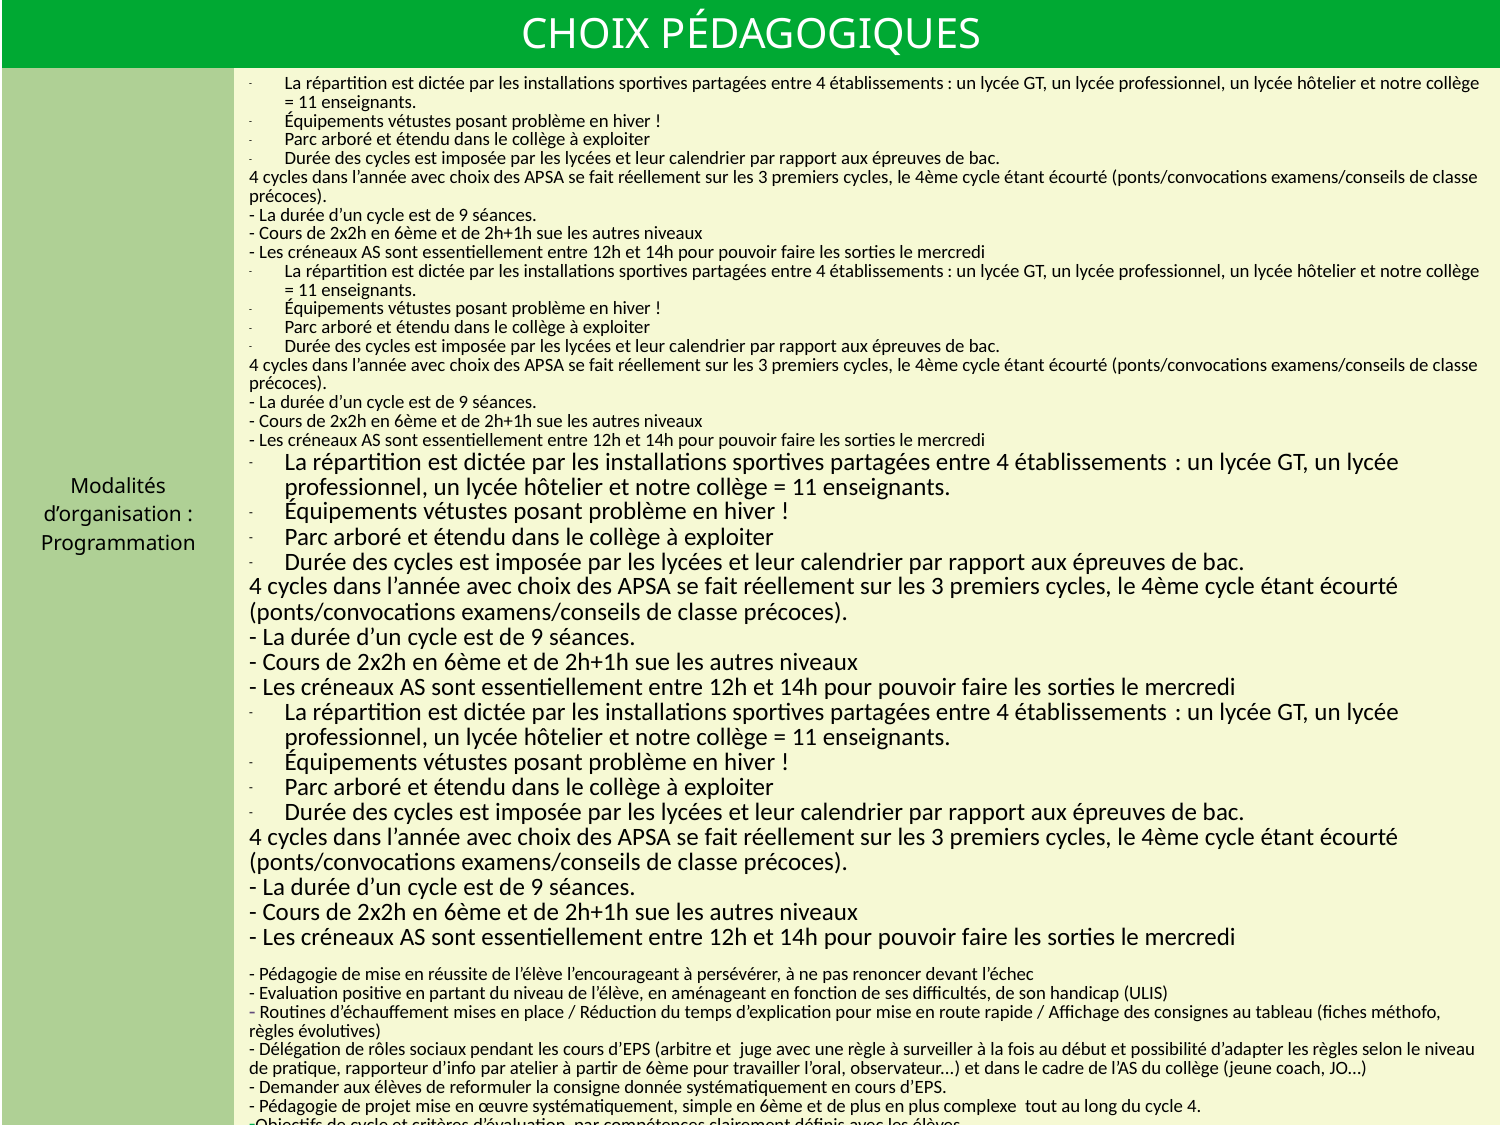

| CHOIX PÉDAGOGIQUES | | | | | |
| --- | --- | --- | --- | --- | --- |
| Modalités d’organisation : Programmation | La répartition est dictée par les installations sportives partagées entre 4 établissements : un lycée GT, un lycée professionnel, un lycée hôtelier et notre collège = 11 enseignants. Équipements vétustes posant problème en hiver ! Parc arboré et étendu dans le collège à exploiter Durée des cycles est imposée par les lycées et leur calendrier par rapport aux épreuves de bac. 4 cycles dans l’année avec choix des APSA se fait réellement sur les 3 premiers cycles, le 4ème cycle étant écourté (ponts/convocations examens/conseils de classe précoces). - La durée d’un cycle est de 9 séances. - Cours de 2x2h en 6ème et de 2h+1h sue les autres niveaux - Les créneaux AS sont essentiellement entre 12h et 14h pour pouvoir faire les sorties le mercredi La répartition est dictée par les installations sportives partagées entre 4 établissements : un lycée GT, un lycée professionnel, un lycée hôtelier et notre collège = 11 enseignants. Équipements vétustes posant problème en hiver ! Parc arboré et étendu dans le collège à exploiter Durée des cycles est imposée par les lycées et leur calendrier par rapport aux épreuves de bac. 4 cycles dans l’année avec choix des APSA se fait réellement sur les 3 premiers cycles, le 4ème cycle étant écourté (ponts/convocations examens/conseils de classe précoces). - La durée d’un cycle est de 9 séances. - Cours de 2x2h en 6ème et de 2h+1h sue les autres niveaux - Les créneaux AS sont essentiellement entre 12h et 14h pour pouvoir faire les sorties le mercredi La répartition est dictée par les installations sportives partagées entre 4 établissements : un lycée GT, un lycée professionnel, un lycée hôtelier et notre collège = 11 enseignants. Équipements vétustes posant problème en hiver ! Parc arboré et étendu dans le collège à exploiter Durée des cycles est imposée par les lycées et leur calendrier par rapport aux épreuves de bac. 4 cycles dans l’année avec choix des APSA se fait réellement sur les 3 premiers cycles, le 4ème cycle étant écourté (ponts/convocations examens/conseils de classe précoces). - La durée d’un cycle est de 9 séances. - Cours de 2x2h en 6ème et de 2h+1h sue les autres niveaux - Les créneaux AS sont essentiellement entre 12h et 14h pour pouvoir faire les sorties le mercredi La répartition est dictée par les installations sportives partagées entre 4 établissements : un lycée GT, un lycée professionnel, un lycée hôtelier et notre collège = 11 enseignants. Équipements vétustes posant problème en hiver ! Parc arboré et étendu dans le collège à exploiter Durée des cycles est imposée par les lycées et leur calendrier par rapport aux épreuves de bac. 4 cycles dans l’année avec choix des APSA se fait réellement sur les 3 premiers cycles, le 4ème cycle étant écourté (ponts/convocations examens/conseils de classe précoces). - La durée d’un cycle est de 9 séances. - Cours de 2x2h en 6ème et de 2h+1h sue les autres niveaux - Les créneaux AS sont essentiellement entre 12h et 14h pour pouvoir faire les sorties le mercredi | | | | |
| Stratégies d’enseignement | - Pédagogie de mise en réussite de l’élève l’encourageant à persévérer, à ne pas renoncer devant l’échec - Evaluation positive en partant du niveau de l’élève, en aménageant en fonction de ses difficultés, de son handicap (ULIS) Routines d’échauffement mises en place / Réduction du temps d’explication pour mise en route rapide / Affichage des consignes au tableau (fiches méthofo, règles évolutives) - Délégation de rôles sociaux pendant les cours d’EPS (arbitre et juge avec une règle à surveiller à la fois au début et possibilité d’adapter les règles selon le niveau de pratique, rapporteur d’info par atelier à partir de 6ème pour travailler l’oral, observateur...) et dans le cadre de l’AS du collège (jeune coach, JO…) - Demander aux élèves de reformuler la consigne donnée systématiquement en cours d’EPS. - Pédagogie de projet mise en œuvre systématiquement, simple en 6ème et de plus en plus complexe tout au long du cycle 4. Objectifs de cycle et critères d’évaluation par compétences clairement définis avec les élèves. Projet EPS SEGPA particulier et grilles d’évaluation ULIS selon le handicap de chacun. Classes de SEGPA mélangées avec d’autres classes du même niveau dans l’EDT / inclusion de SEGPA vers collège - Pédagogie de mise en réussite de l’élève l’encourageant à persévérer, à ne pas renoncer devant l’échec - Evaluation positive en partant du niveau de l’élève, en aménageant en fonction de ses difficultés, de son handicap (ULIS) Routines d’échauffement mises en place / Réduction du temps d’explication pour mise en route rapide / Affichage des consignes au tableau (fiches méthofo, règles évolutives) - Délégation de rôles sociaux pendant les cours d’EPS (arbitre et juge avec une règle à surveiller à la fois au début et possibilité d’adapter les règles selon le niveau de pratique, rapporteur d’info par atelier à partir de 6ème pour travailler l’oral, observateur...) et dans le cadre de l’AS du collège (jeune coach, JO…) - Demander aux élèves de reformuler la consigne donnée systématiquement en cours d’EPS. - Pédagogie de projet mise en œuvre systématiquement, simple en 6ème et de plus en plus complexe tout au long du cycle 4. Objectifs de cycle et critères d’évaluation par compétences clairement définis avec les élèves. Projet EPS SEGPA particulier et grilles d’évaluation ULIS selon le handicap de chacun. Classes de SEGPA mélangées avec d’autres classes du même niveau dans l’EDT / inclusion de SEGPA vers collège - Pédagogie de mise en réussite de l’élève l’encourageant à persévérer, à ne pas renoncer devant l’échec - Evaluation positive en partant du niveau de l’élève, en aménageant en fonction de ses difficultés, de son handicap (ULIS) Routines d’échauffement mises en place / Réduction du temps d’explication pour mise en route rapide / Affichage des consignes au tableau (fiches méthofo, règles évolutives) - Délégation de rôles sociaux pendant les cours d’EPS (arbitre et juge avec une règle à surveiller à la fois au début et possibilité d’adapter les règles selon le niveau de pratique, rapporteur d’info par atelier à partir de 6ème pour travailler l’oral, observateur...) et dans le cadre de l’AS du collège (jeune coach, JO…) - Demander aux élèves de reformuler la consigne donnée systématiquement en cours d’EPS. - Pédagogie de projet mise en œuvre systématiquement, simple en 6ème et de plus en plus complexe tout au long du cycle 4. Objectifs de cycle et critères d’évaluation par compétences clairement définis avec les élèves. Projet EPS SEGPA particulier et grilles d’évaluation ULIS selon le handicap de chacun. Classes de SEGPA mélangées avec d’autres classes du même niveau dans l’EDT / inclusion de SEGPA vers collège - Pédagogie de mise en réussite de l’élève l’encourageant à persévérer, à ne pas renoncer devant l’échec - Evaluation positive en partant du niveau de l’élève, en aménageant en fonction de ses difficultés, de son handicap (ULIS) Routines d’échauffement mises en place / Réduction du temps d’explication pour mise en route rapide / Affichage des consignes au tableau (fiches méthofo, règles évolutives) - Délégation de rôles sociaux pendant les cours d’EPS (arbitre et juge avec une règle à surveiller à la fois au début et possibilité d’adapter les règles selon le niveau de pratique, rapporteur d’info par atelier à partir de 6ème pour travailler l’oral, observateur...) et dans le cadre de l’AS du collège (jeune coach, JO…) - Demander aux élèves de reformuler la consigne donnée systématiquement en cours d’EPS. - Pédagogie de projet mise en œuvre systématiquement, simple en 6ème et de plus en plus complexe tout au long du cycle 4. Objectifs de cycle et critères d’évaluation par compétences clairement définis avec les élèves. Projet EPS SEGPA particulier et grilles d’évaluation ULIS selon le handicap de chacun. Classes de SEGPA mélangées avec d’autres classes du même niveau dans l’EDT / inclusion de SEGPA vers collège | | | | |
| Projets Projets : de classe, sorties… Projets : de classe, sorties… | COLLEGE | 6ème | 6ème + Section Football | 6ème ou 5ème | 3ème |
| | CROSS | CIRQUE | TOURNOI DE FOOTBALL | HANDICAP | DANSE |
| Dispositifs | Parcours santé Parcours citoyen | Convention avec le ZMAM sur 2 séances par classe | Liaison CM2/6ème Projet section football dans le cadre de la 15aine du football | Parcours citoyen Convention avec IME Lostanges et Fourquet | EPI Révolte Oral DNB possible |